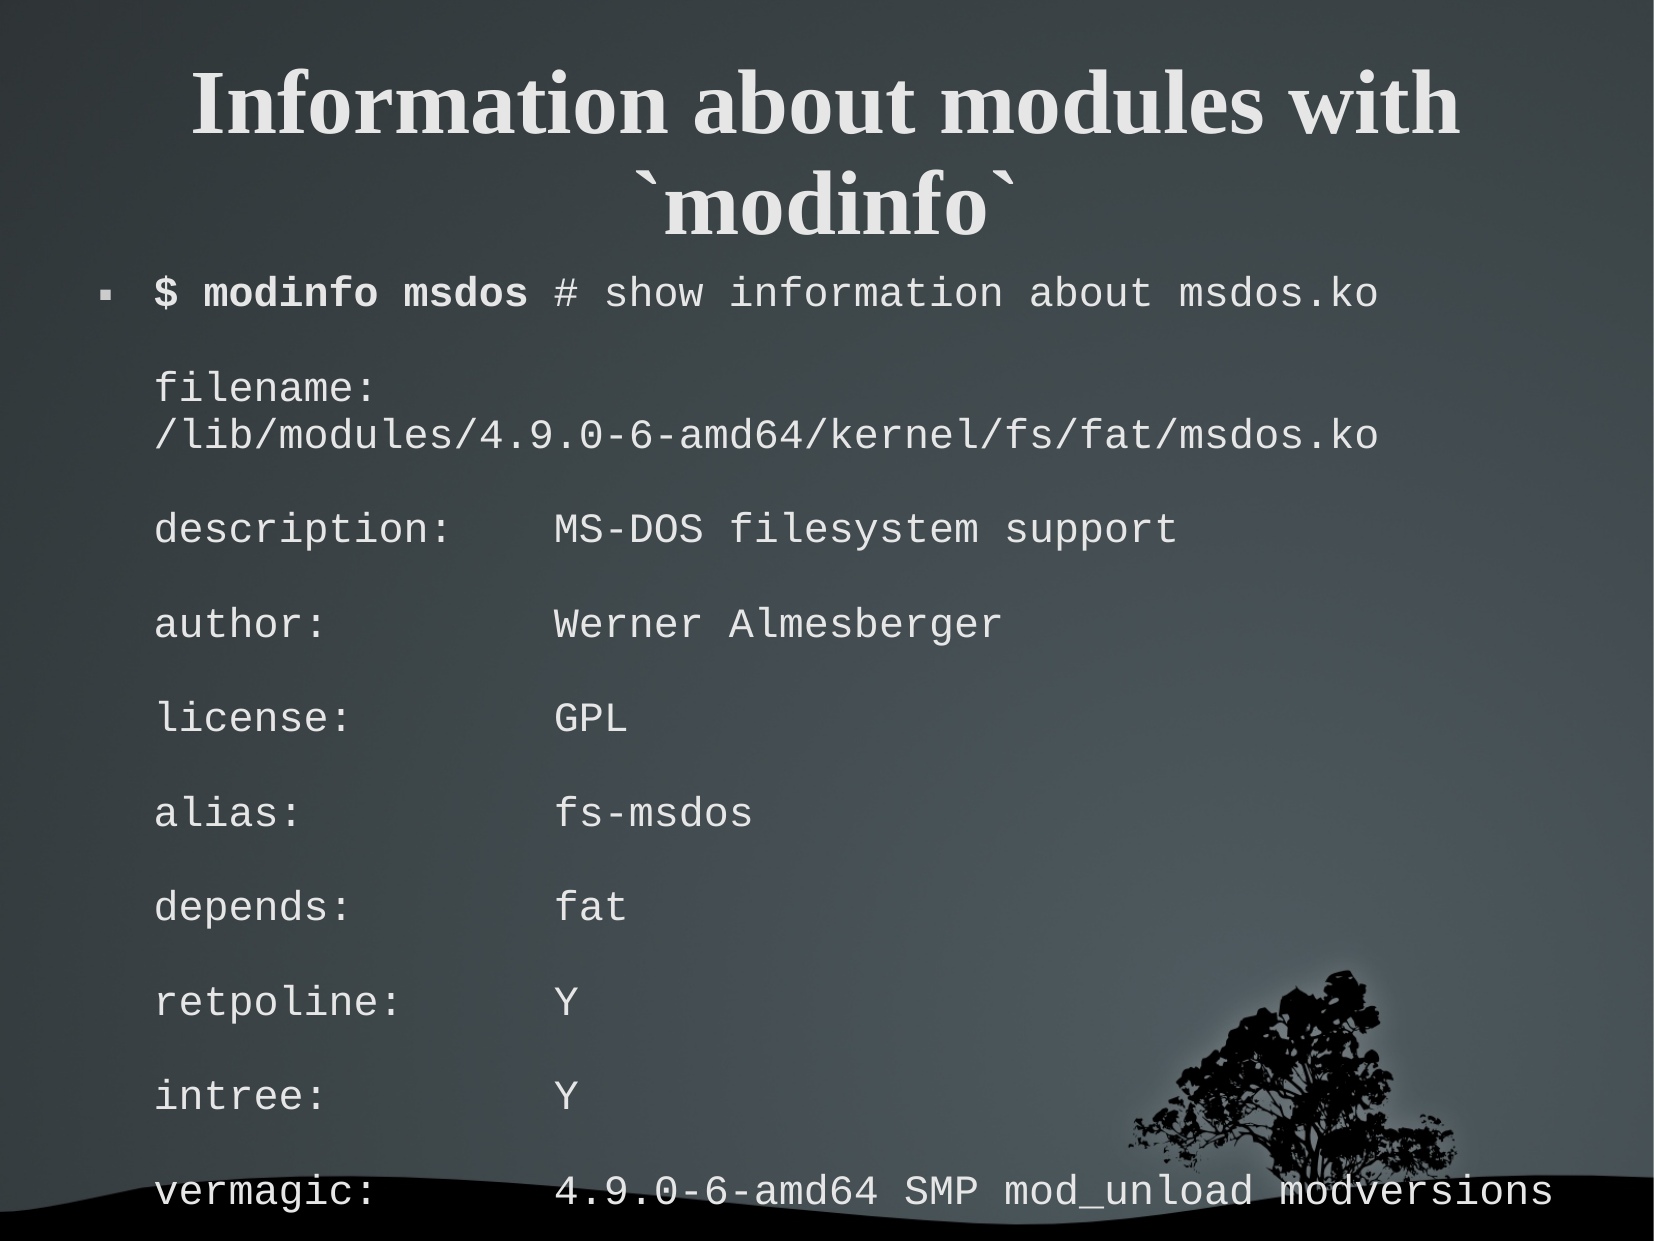

# Information about modules with `modinfo`
$ modinfo msdos # show information about msdos.ko
filename: /lib/modules/4.9.0-6-amd64/kernel/fs/fat/msdos.ko
description: MS-DOS filesystem support
author: Werner Almesberger
license: GPL
alias: fs-msdos
depends: fat
retpoline: Y
intree: Y
vermagic: 4.9.0-6-amd64 SMP mod_unload modversions